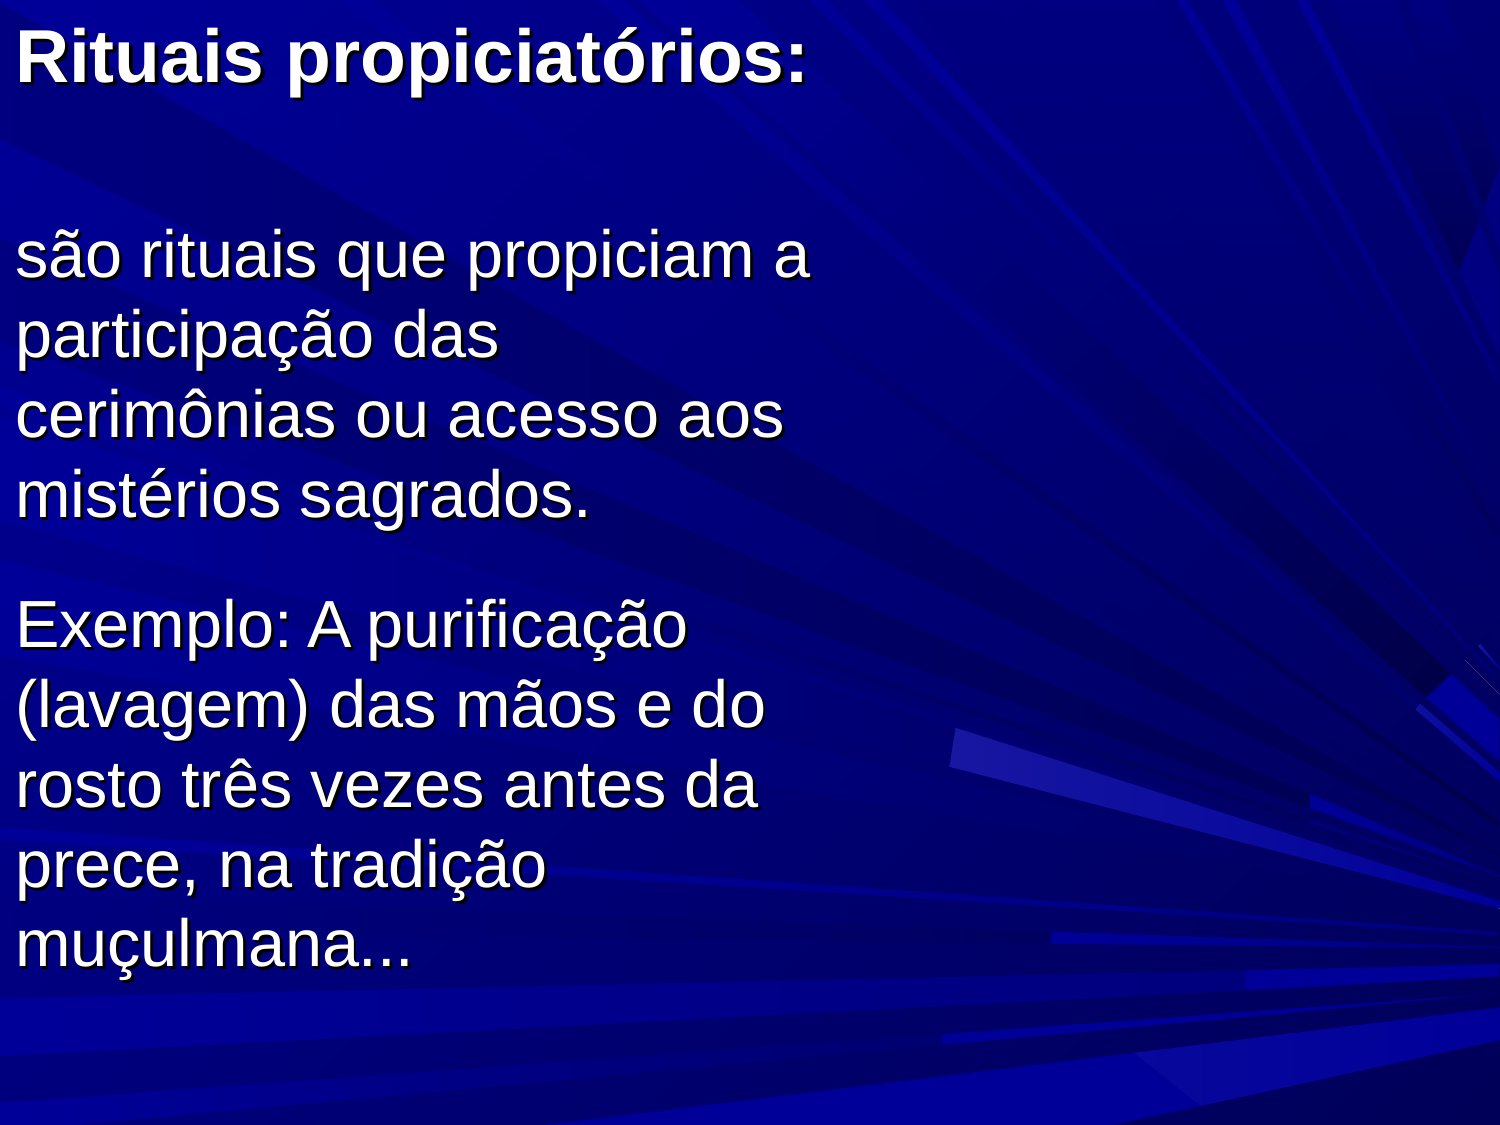

Rituais propiciatórios:
são rituais que propiciam a participação das cerimônias ou acesso aos mistérios sagrados.
Exemplo: A purificação (lavagem) das mãos e do rosto três vezes antes da prece, na tradição muçulmana...